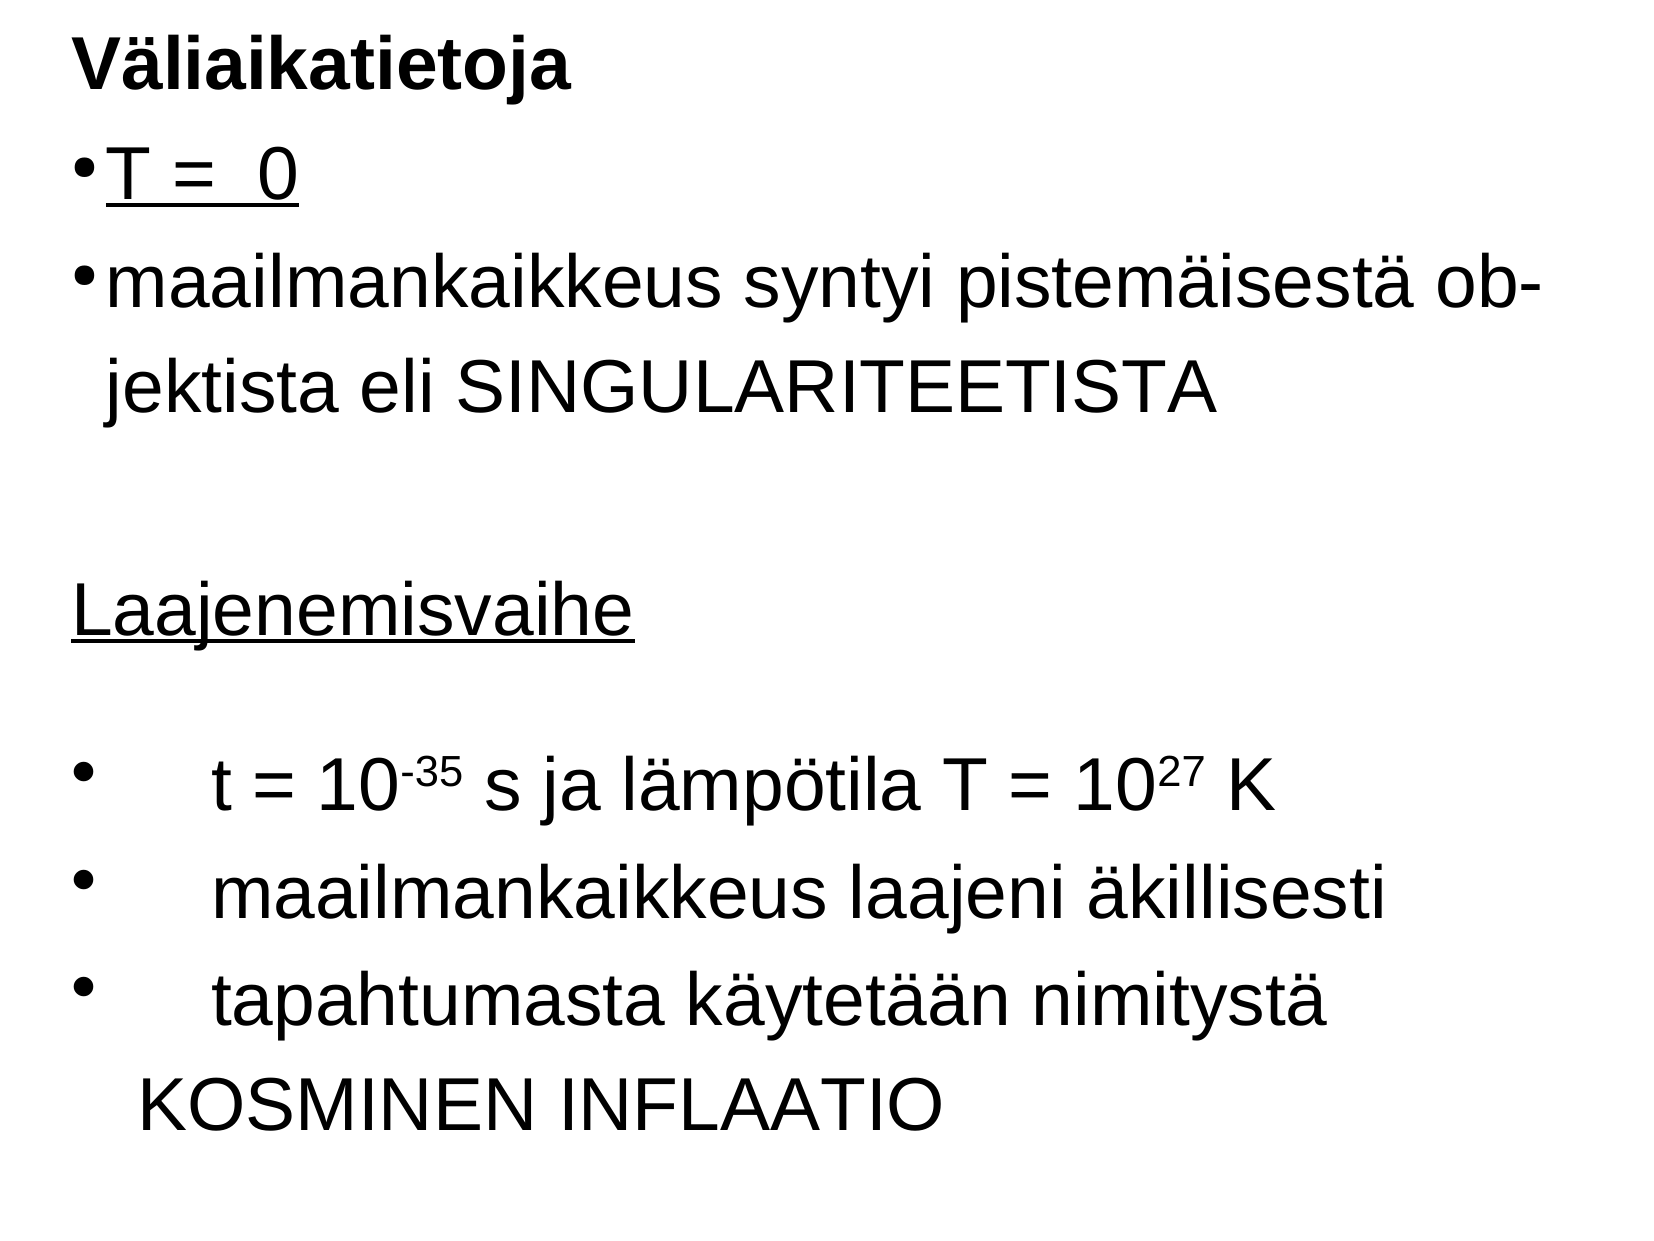

Väliaikatietoja
T = 0
maailmankaikkeus syntyi pistemäisestä ob-jektista eli SINGULARITEETISTA
Laajenemisvaihe
 t = 10-35 s ja lämpötila T = 1027 K
 maailmankaikkeus laajeni äkillisesti
 tapahtumasta käytetään nimitystä KOSMINEN INFLAATIO
